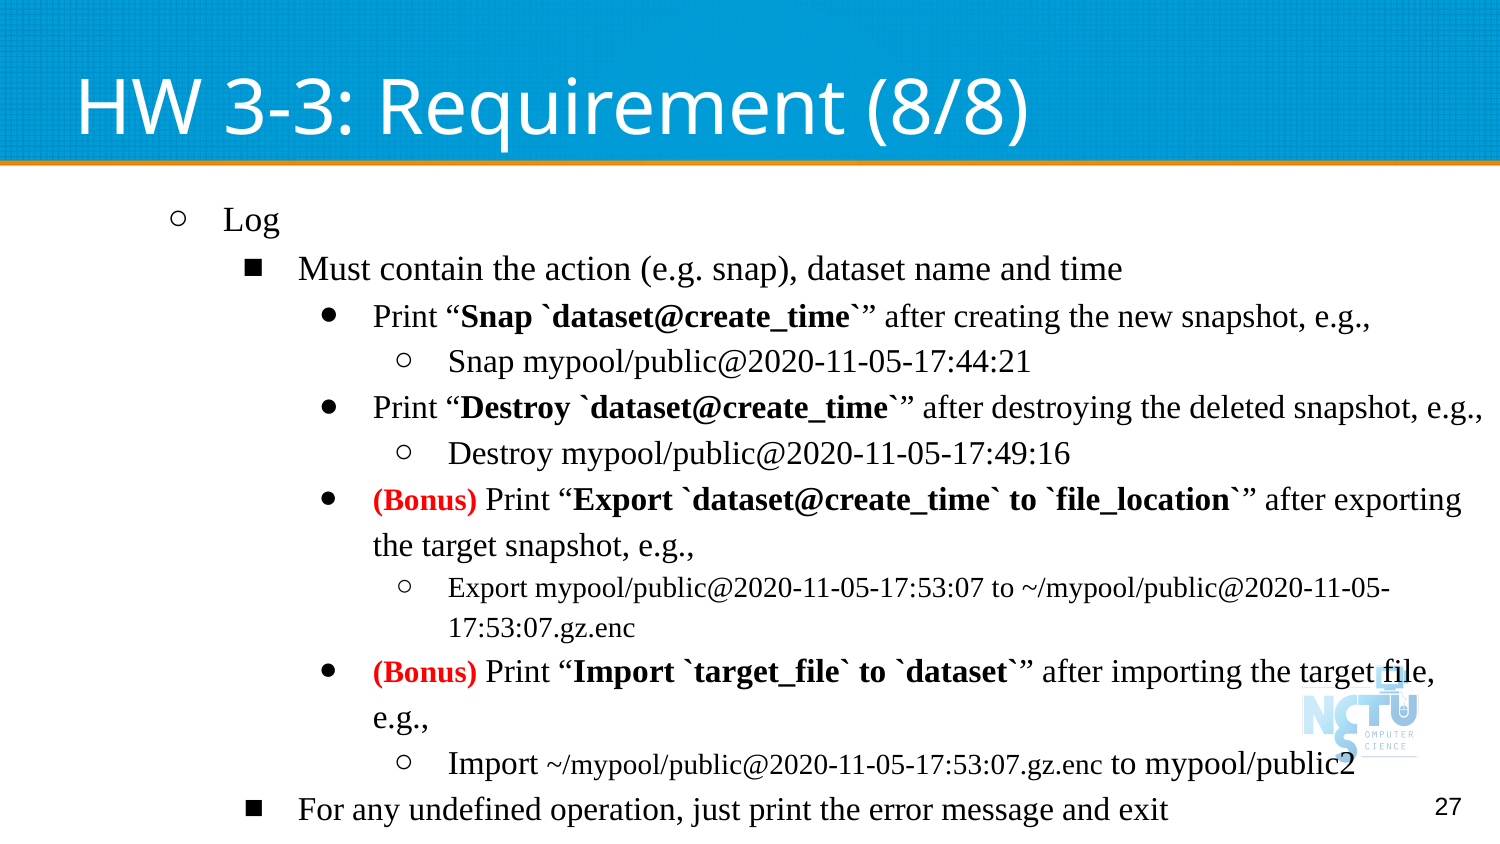

# HW 3-3: Requirement (8/8)
Log
Must contain the action (e.g. snap), dataset name and time
Print “Snap `dataset@create_time`” after creating the new snapshot, e.g.,
Snap mypool/public@2020-11-05-17:44:21
Print “Destroy `dataset@create_time`” after destroying the deleted snapshot, e.g.,
Destroy mypool/public@2020-11-05-17:49:16
(Bonus) Print “Export `dataset@create_time` to `file_location`” after exporting the target snapshot, e.g.,
Export mypool/public@2020-11-05-17:53:07 to ~/mypool/public@2020-11-05-17:53:07.gz.enc
(Bonus) Print “Import `target_file` to `dataset`” after importing the target file, e.g.,
Import ~/mypool/public@2020-11-05-17:53:07.gz.enc to mypool/public2
For any undefined operation, just print the error message and exit